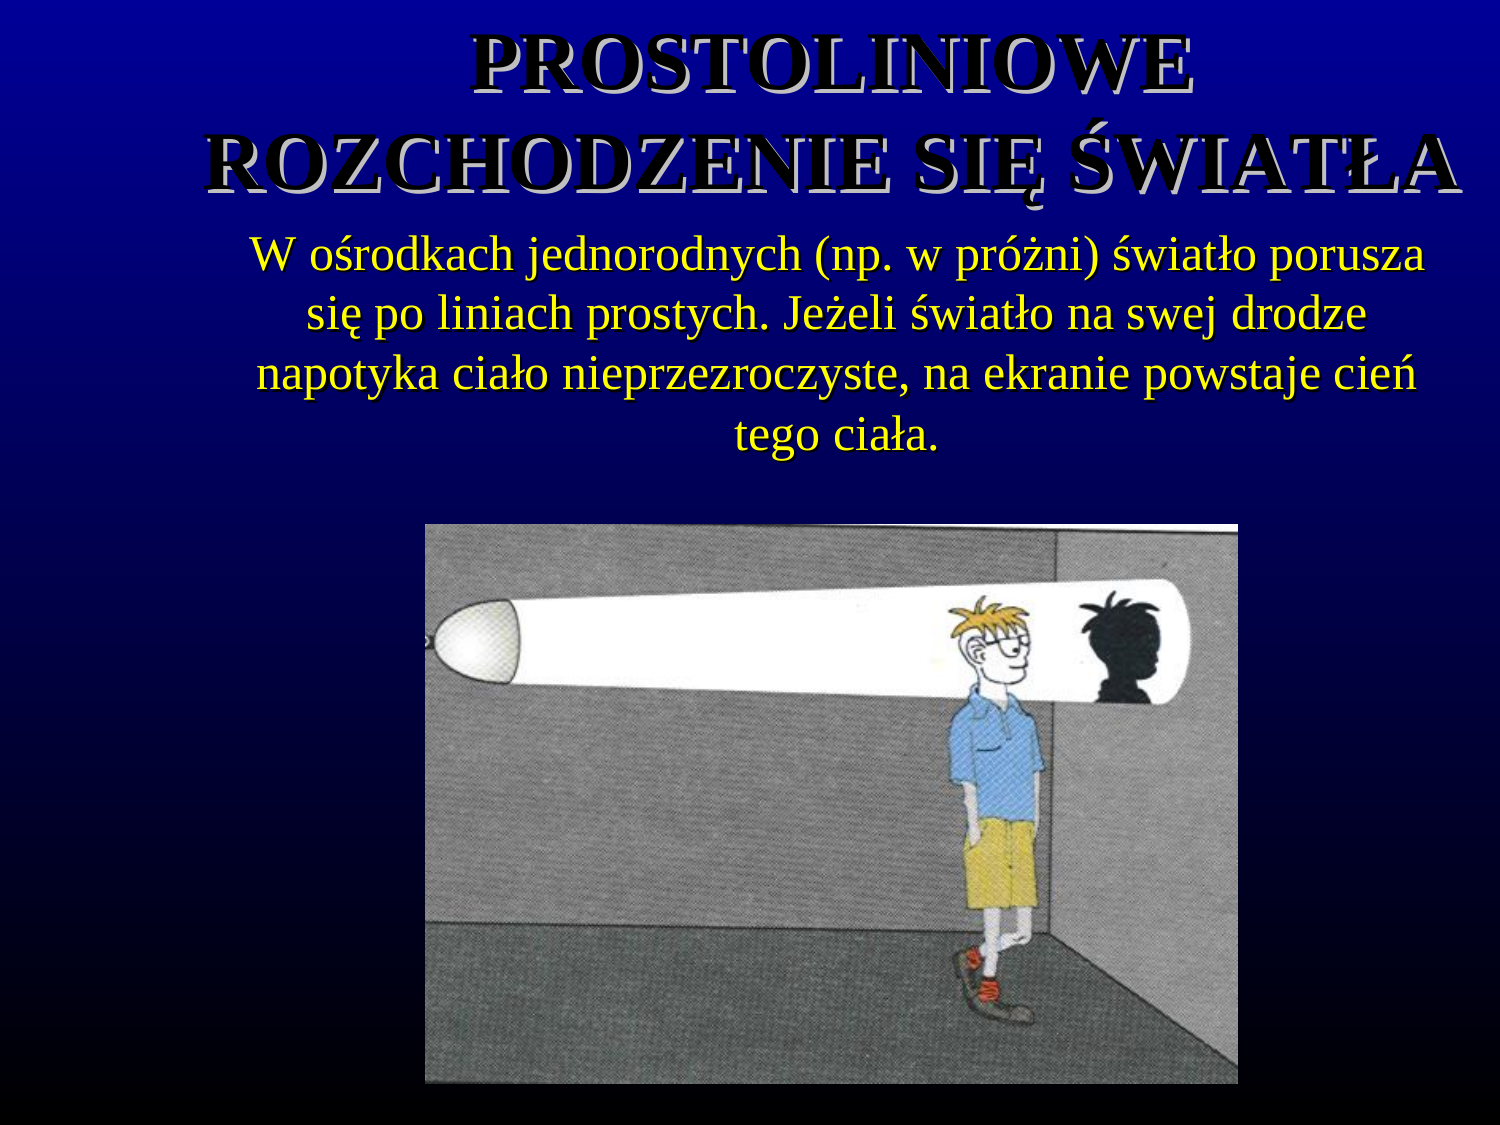

PROSTOLINIOWE ROZCHODZENIE SIĘ ŚWIATŁA
W ośrodkach jednorodnych (np. w próżni) światło porusza się po liniach prostych. Jeżeli światło na swej drodze napotyka ciało nieprzezroczyste, na ekranie powstaje cień tego ciała.